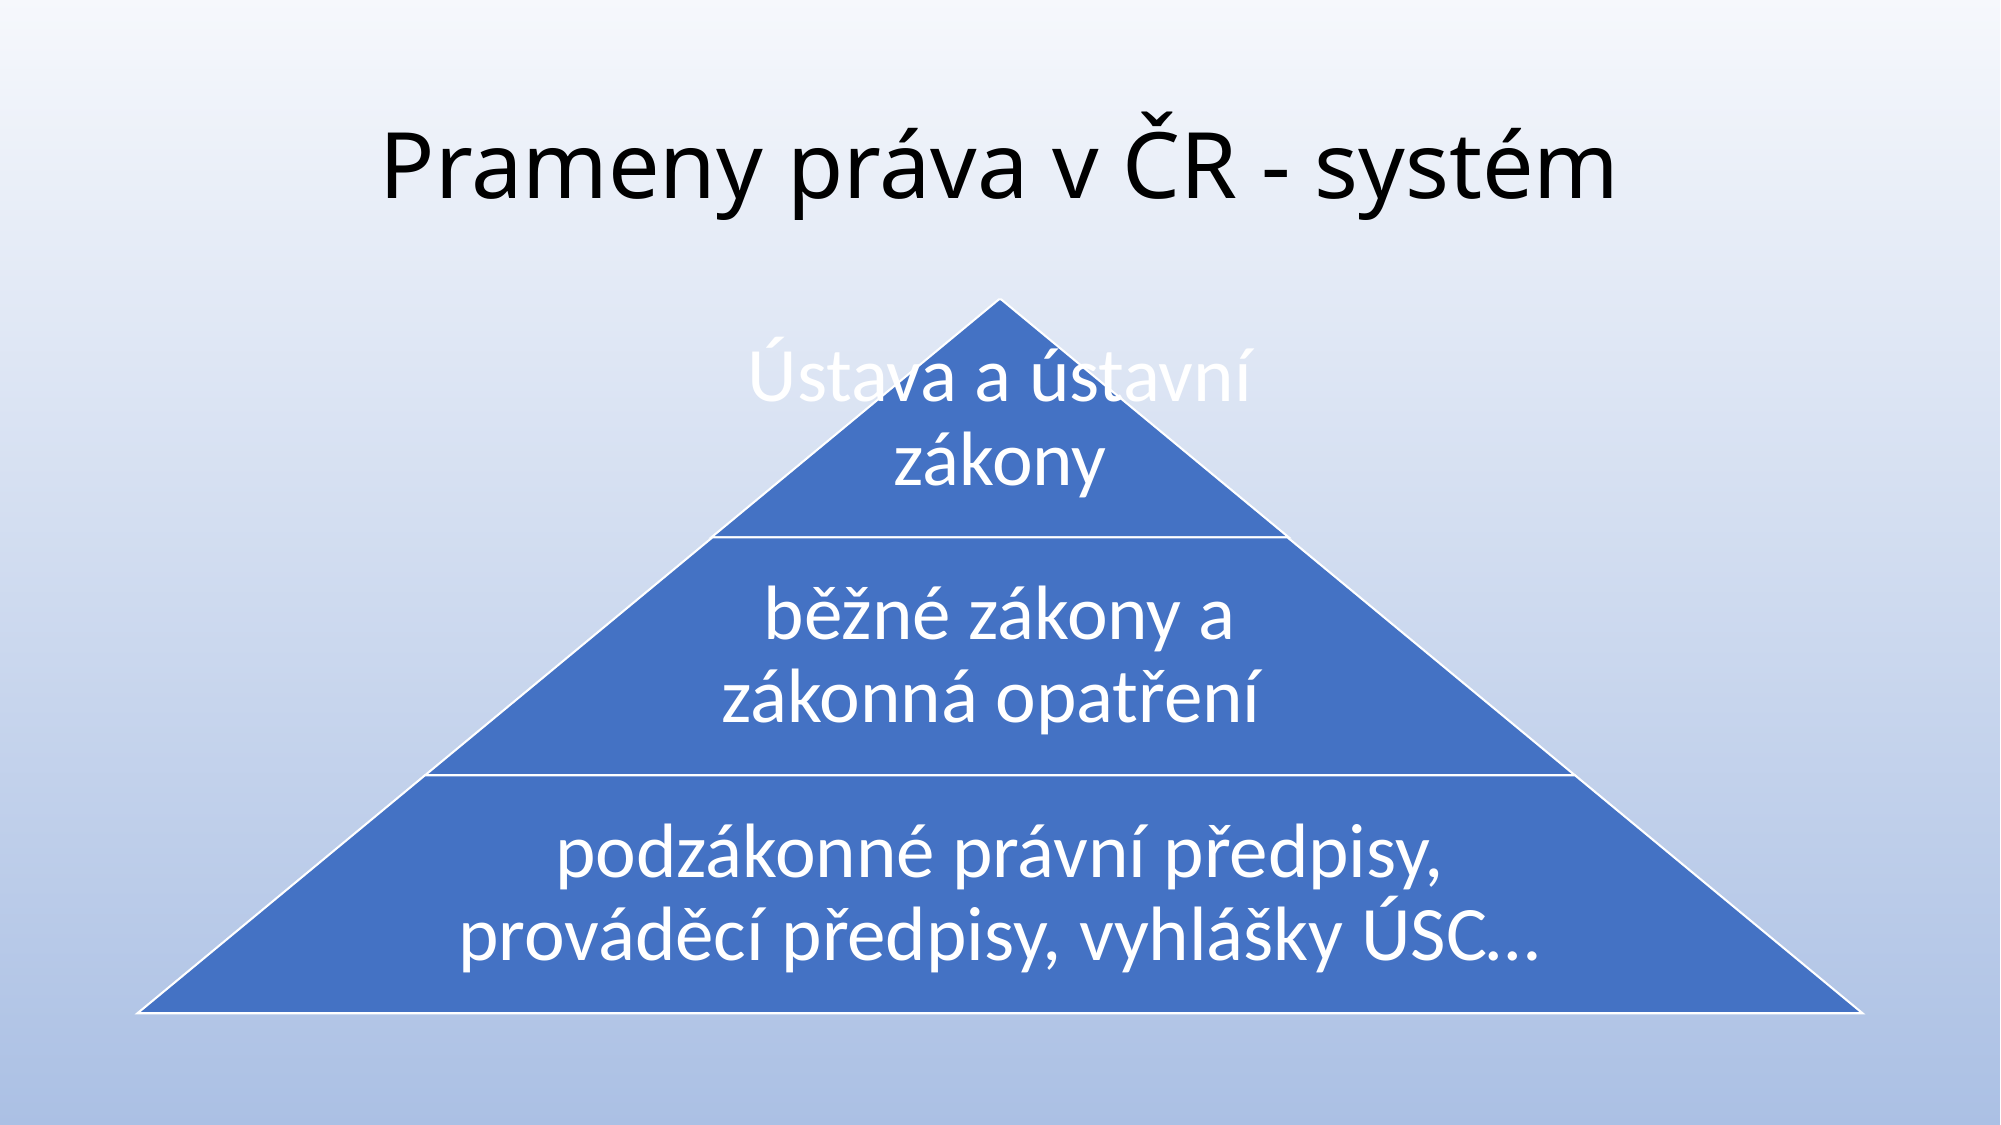

# Prameny práva v ČR - systém
Ústava a ústavní zákony
běžné zákony a zákonná opatření
podzákonné právní předpisy, prováděcí předpisy, vyhlášky ÚSC…